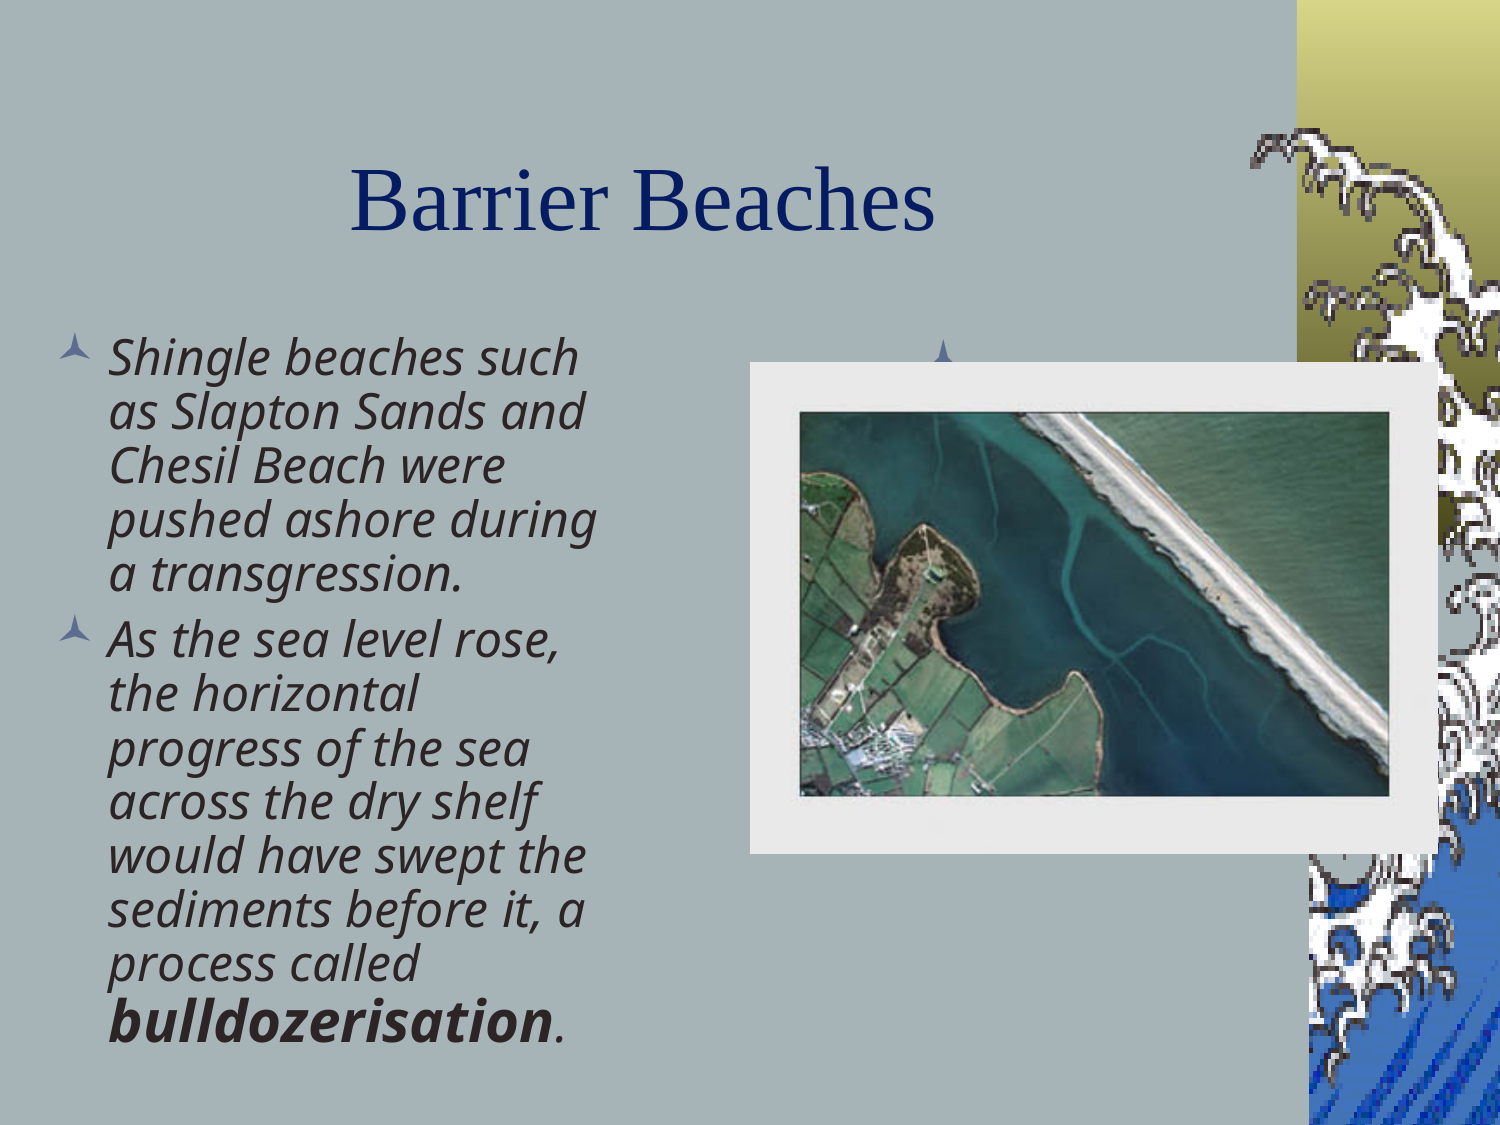

# Barrier Beaches
Shingle beaches such as Slapton Sands and Chesil Beach were pushed ashore during a transgression.
As the sea level rose, the horizontal progress of the sea across the dry shelf would have swept the sediments before it, a process called bulldozerisation.